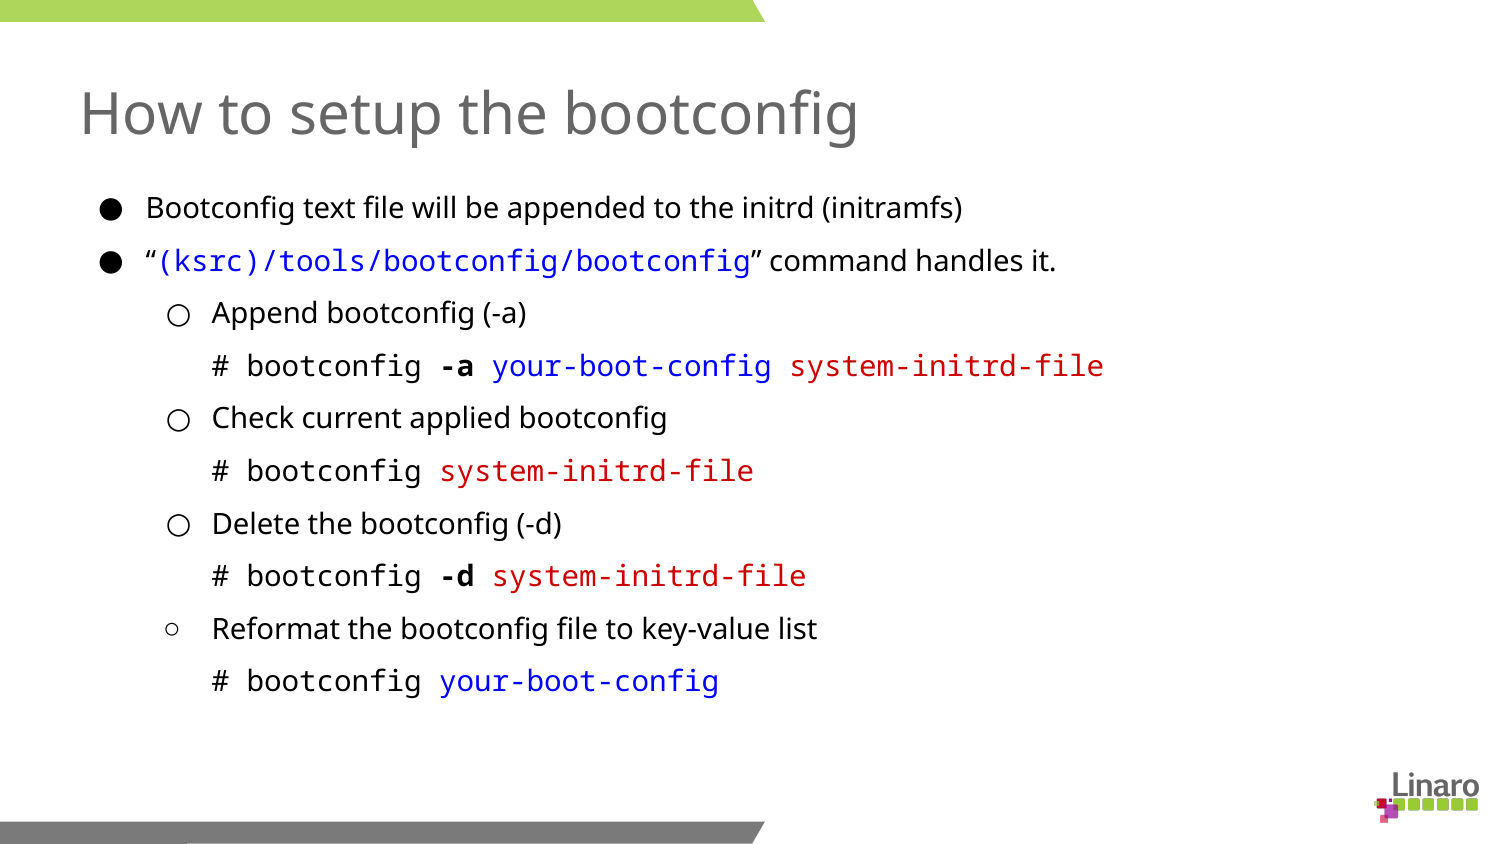

# How to setup the bootconfig
Bootconfig text file will be appended to the initrd (initramfs)
“(ksrc)/tools/bootconfig/bootconfig” command handles it.
Append bootconfig (-a)
# bootconfig -a your-boot-config system-initrd-file
Check current applied bootconfig
# bootconfig system-initrd-file
Delete the bootconfig (-d)
# bootconfig -d system-initrd-file
Reformat the bootconfig file to key-value list
# bootconfig your-boot-config